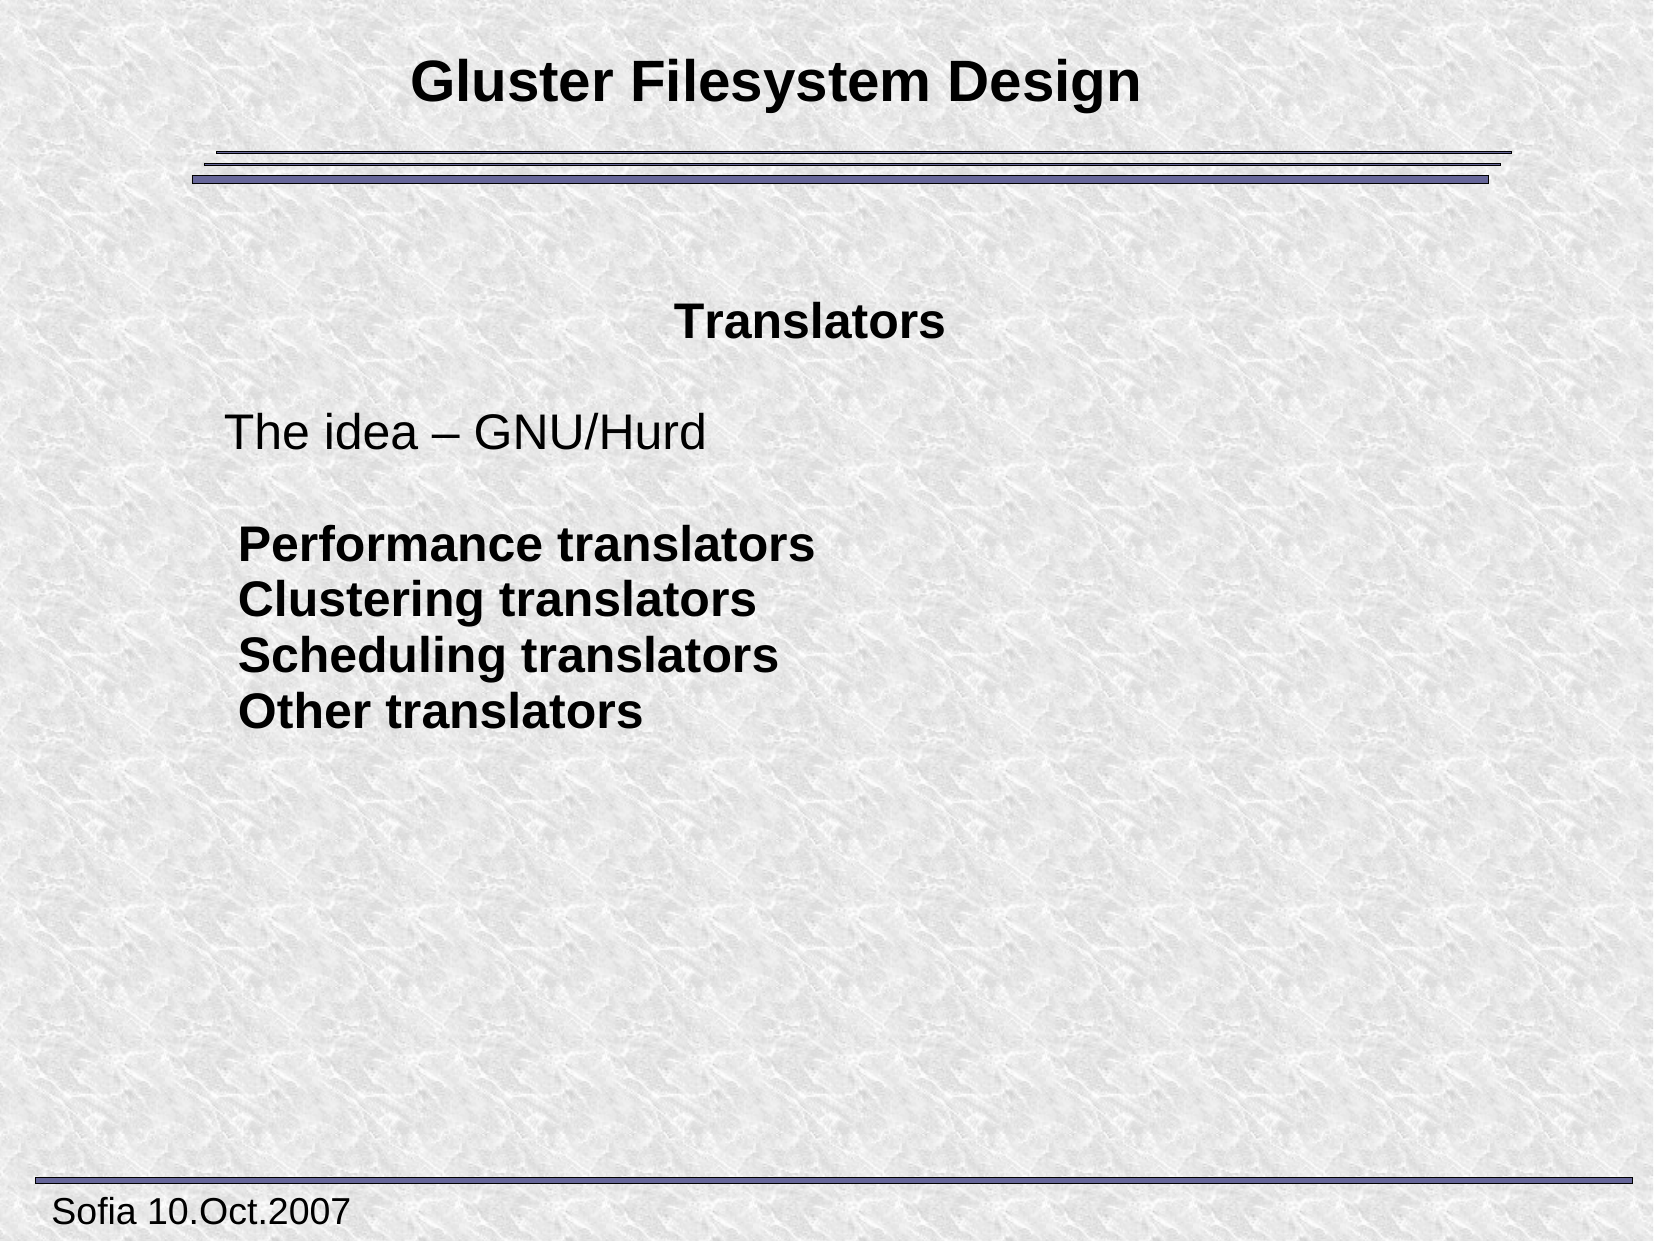

Gluster Filesystem Design
						Translators
The idea – GNU/Hurd
 Performance translators
 Clustering translators
 Scheduling translators
 Other translators
Sofia 10.Oct.2007